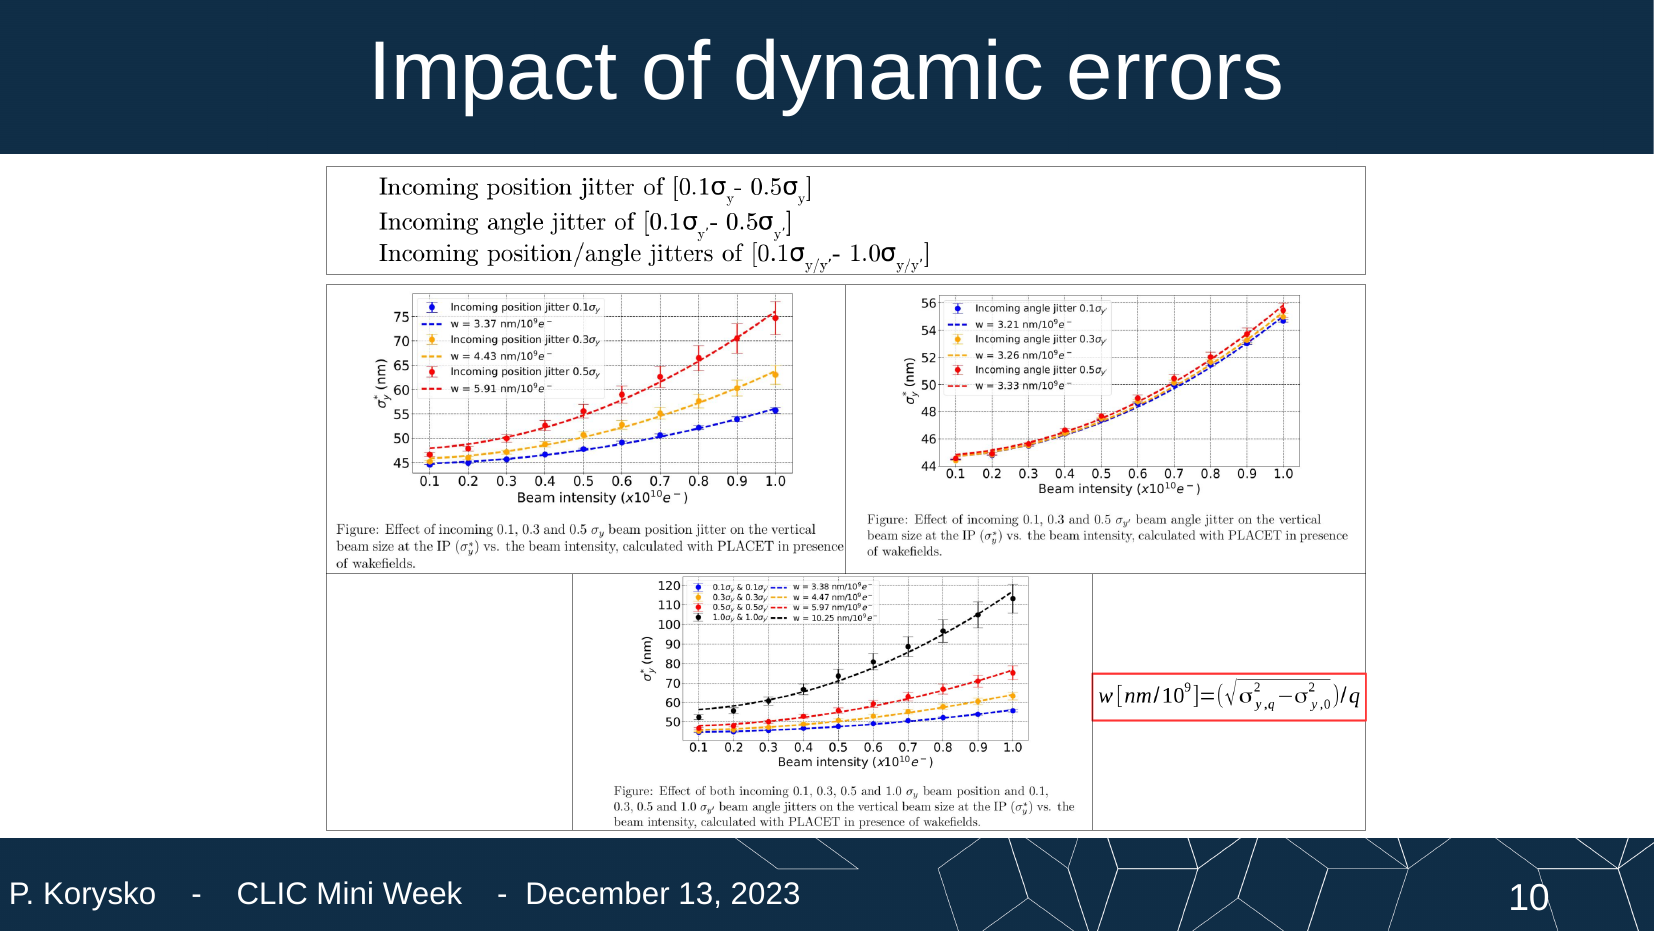

Impact of dynamic errors
P. Korysko - CLIC Mini Week - December 13, 2023